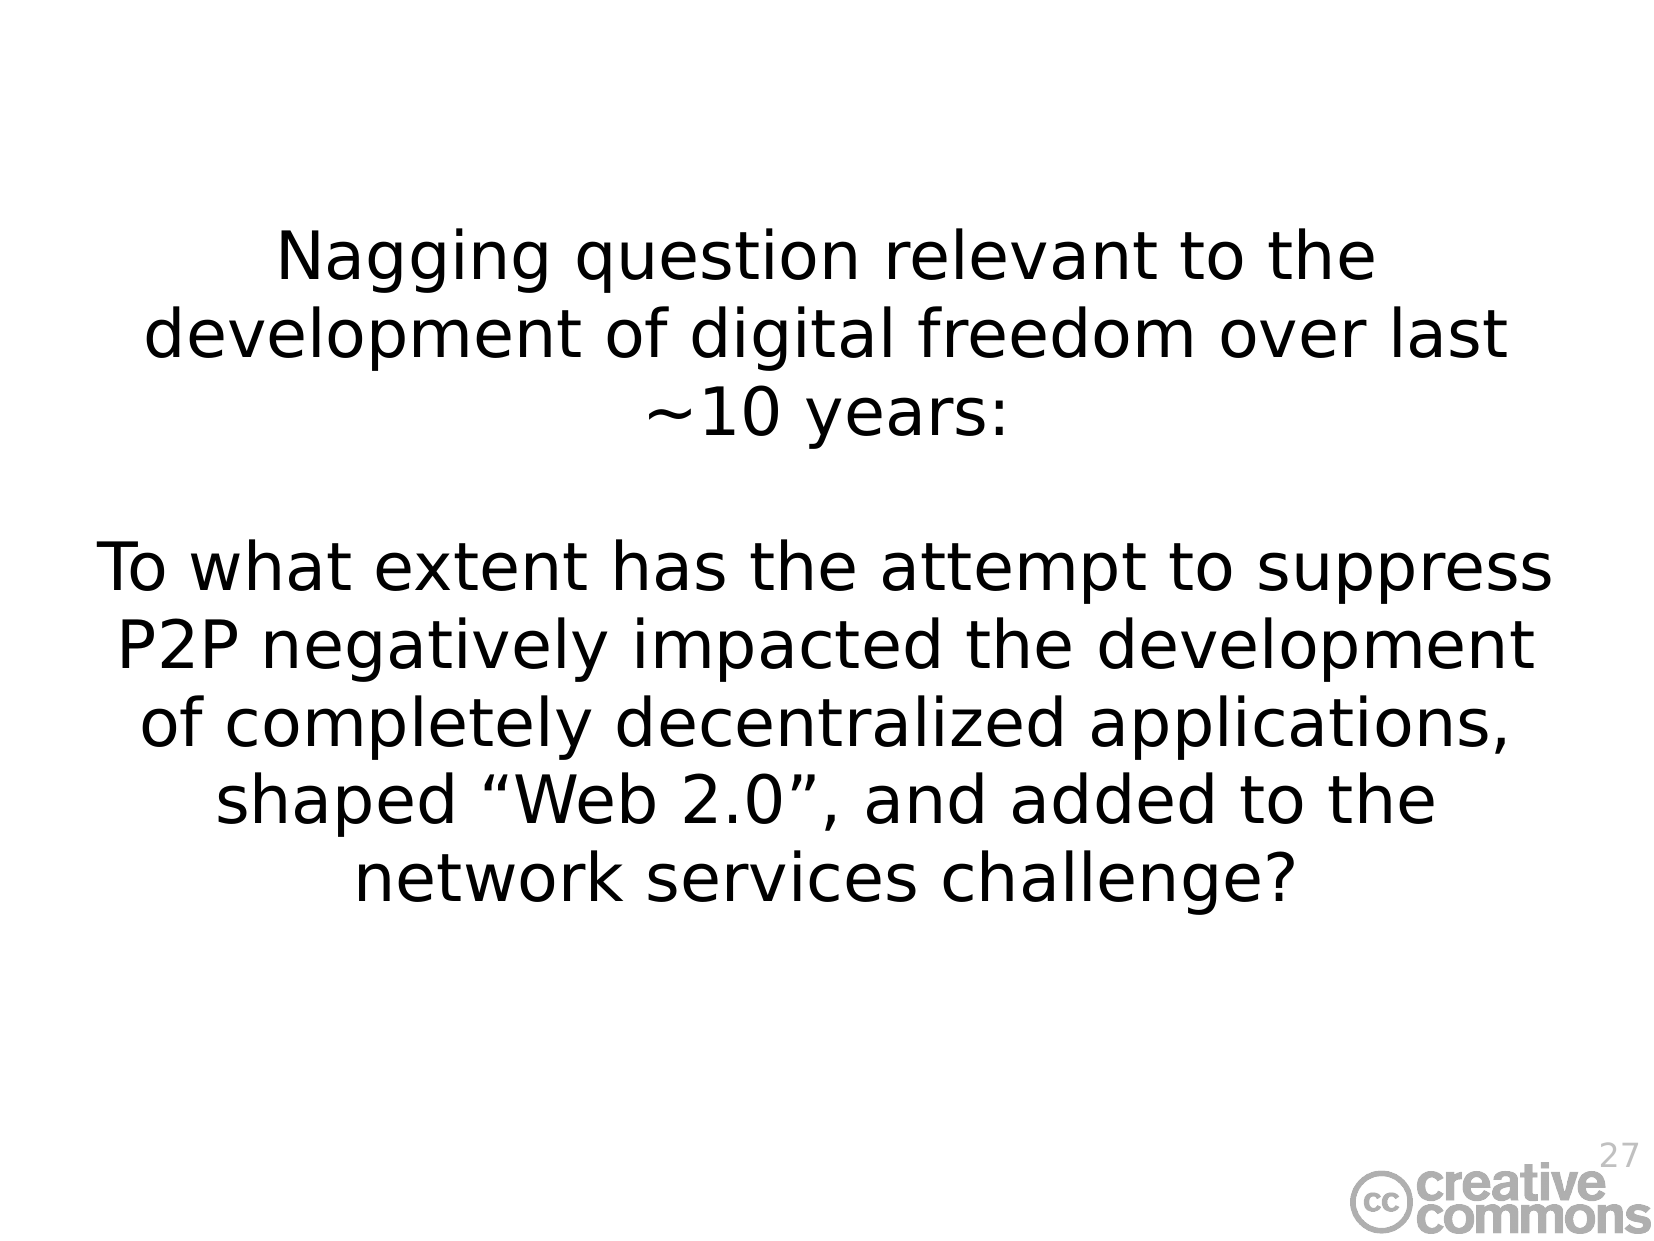

# Nagging question relevant to the development of digital freedom over last ~10 years: To what extent has the attempt to suppress P2P negatively impacted the development of completely decentralized applications, shaped “Web 2.0”, and added to the network services challenge?